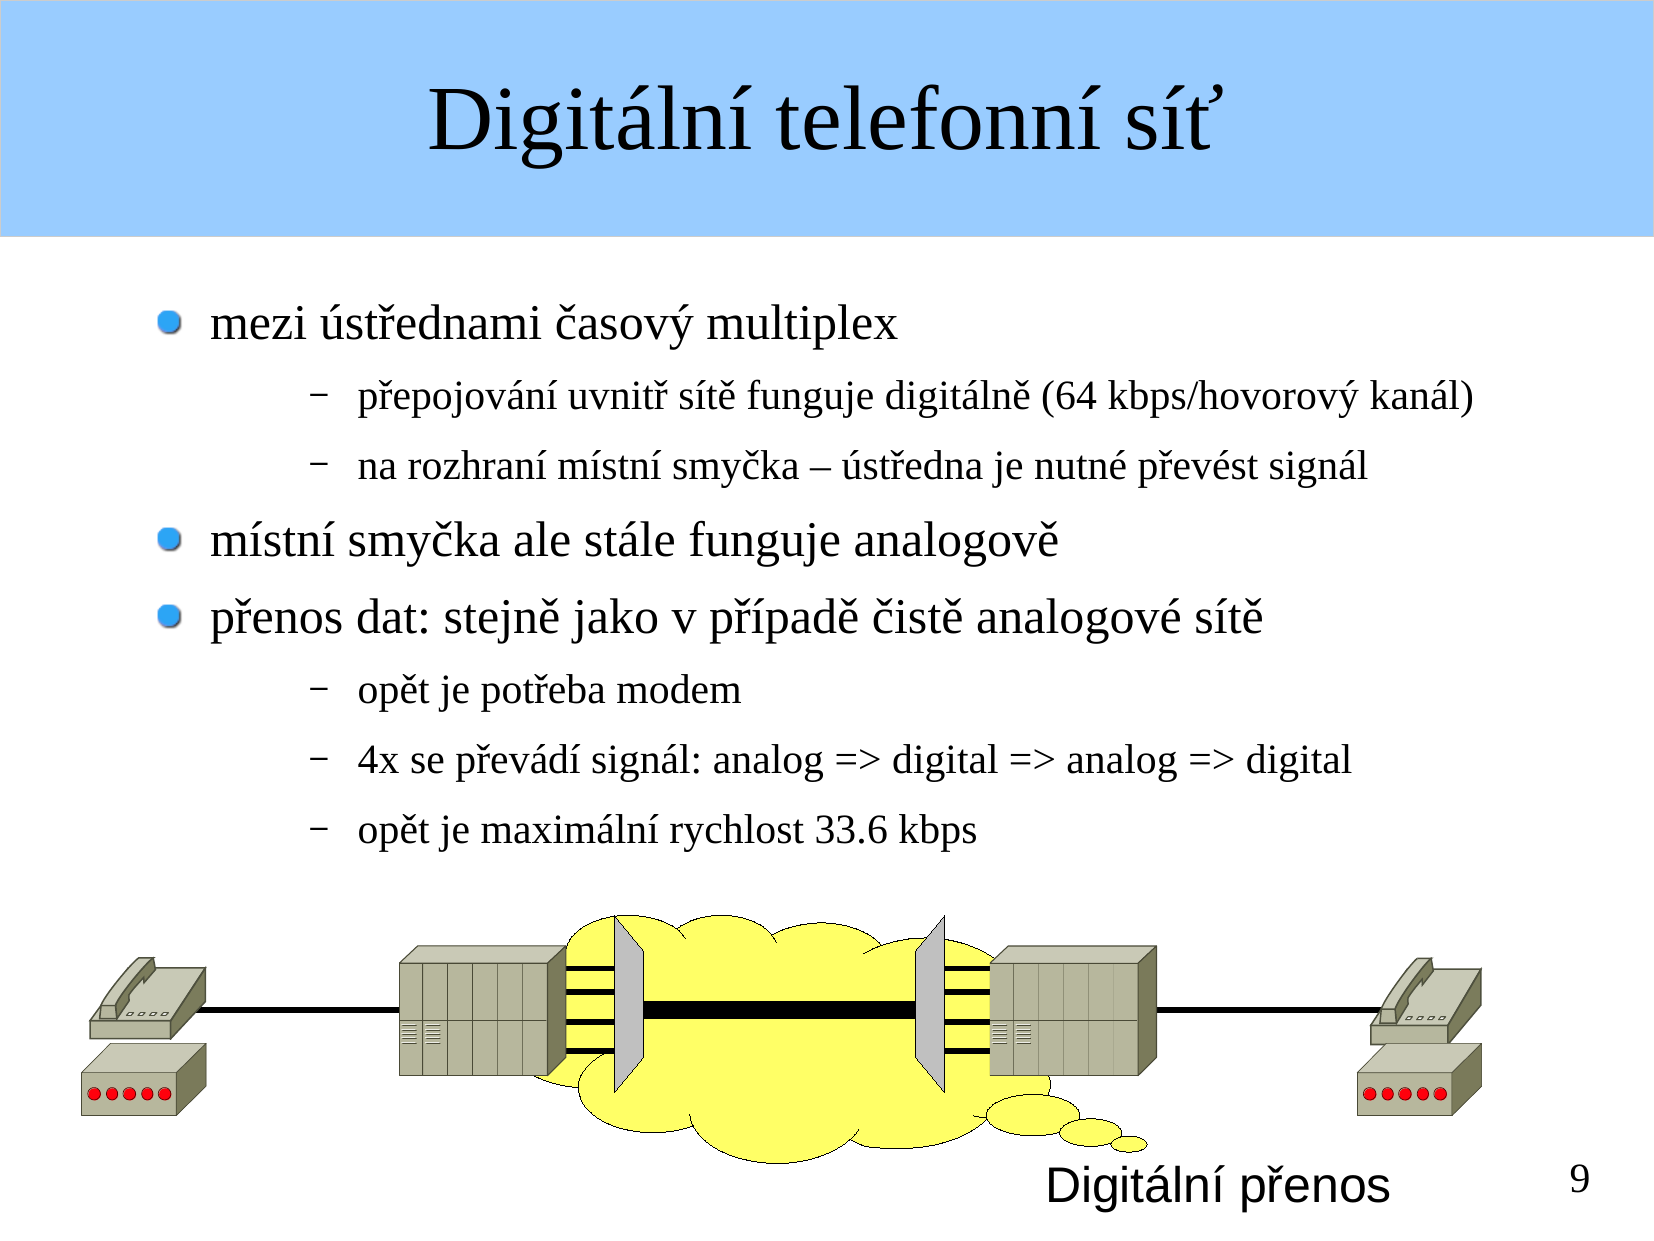

# Digitální telefonní síť
mezi ústřednami časový multiplex
přepojování uvnitř sítě funguje digitálně (64 kbps/hovorový kanál)
na rozhraní místní smyčka – ústředna je nutné převést signál
místní smyčka ale stále funguje analogově
přenos dat: stejně jako v případě čistě analogové sítě
opět je potřeba modem
4x se převádí signál: analog => digital => analog => digital
opět je maximální rychlost 33.6 kbps
Digitální přenos